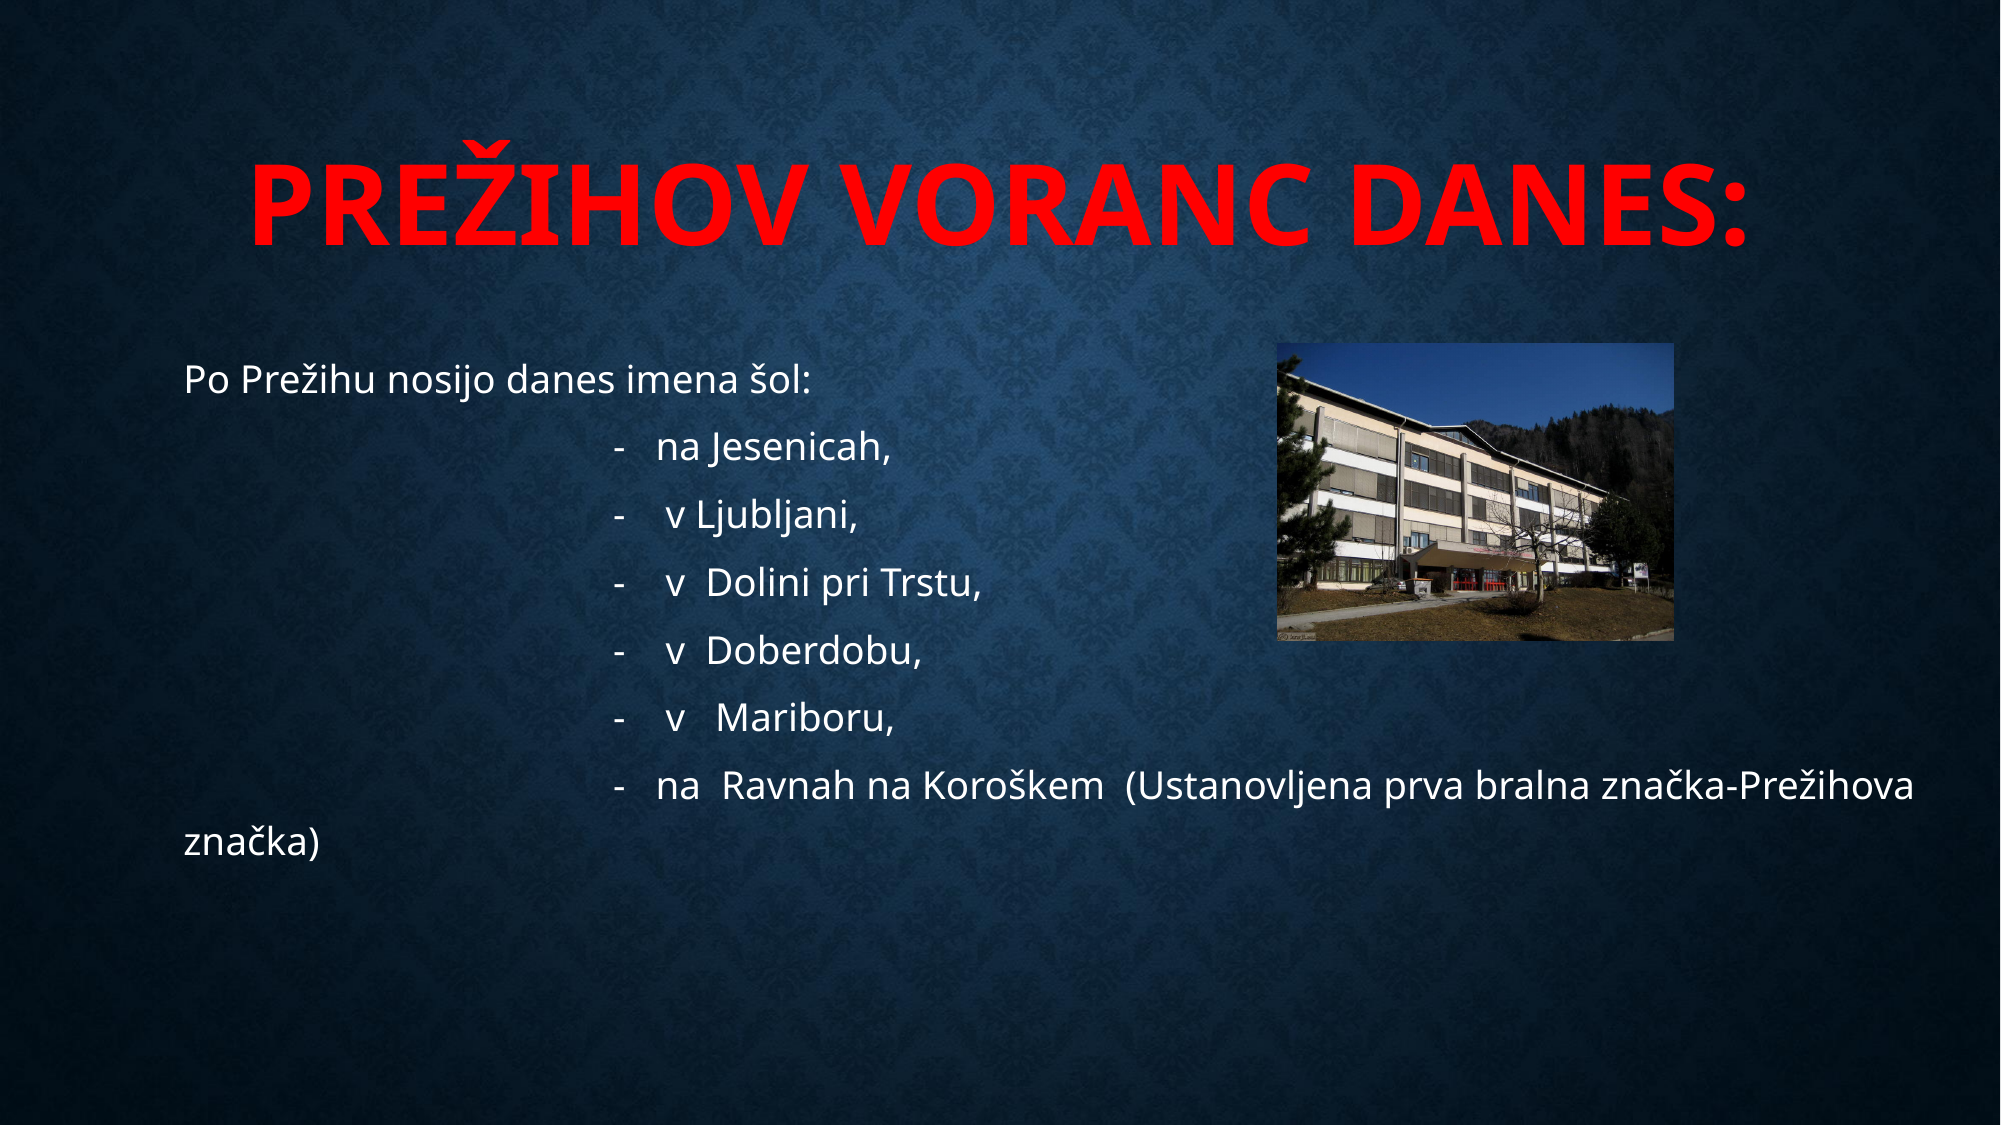

# Prežihov voranc danes:
Po Prežihu nosijo danes imena šol:
 - na Jesenicah,
 - v Ljubljani,
 - v Dolini pri Trstu,
 - v Doberdobu,
 - v Mariboru,
 - na Ravnah na Koroškem (Ustanovljena prva bralna značka-Prežihova značka)